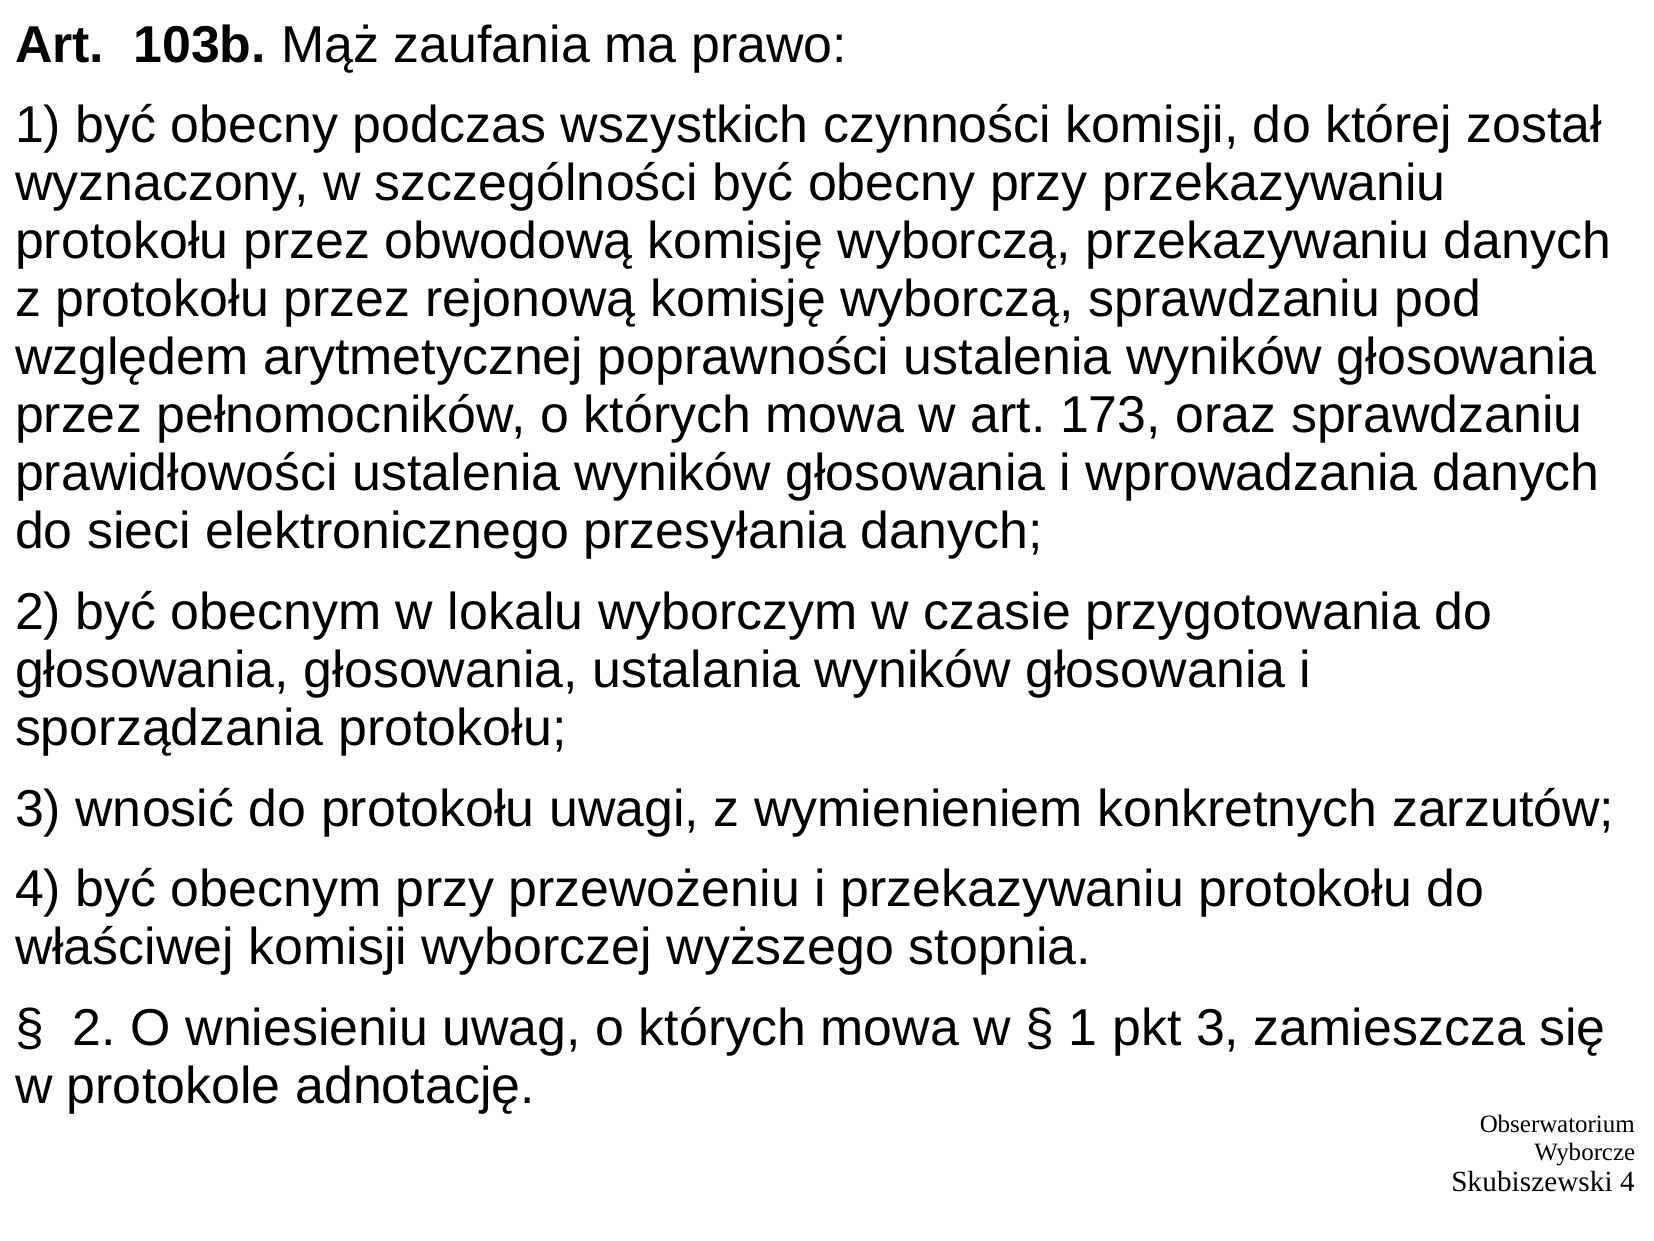

# Art. 103b. Mąż zaufania ma prawo:
1) być obecny podczas wszystkich czynności komisji, do której został wyznaczony, w szczególności być obecny przy przekazywaniu protokołu przez obwodową komisję wyborczą, przekazywaniu danych z protokołu przez rejonową komisję wyborczą, sprawdzaniu pod względem arytmetycznej poprawności ustalenia wyników głosowania przez pełnomocników, o których mowa w art. 173, oraz sprawdzaniu prawidłowości ustalenia wyników głosowania i wprowadzania danych do sieci elektronicznego przesyłania danych;
2) być obecnym w lokalu wyborczym w czasie przygotowania do głosowania, głosowania, ustalania wyników głosowania i sporządzania protokołu;
3) wnosić do protokołu uwagi, z wymienieniem konkretnych zarzutów;
4) być obecnym przy przewożeniu i przekazywaniu protokołu do właściwej komisji wyborczej wyższego stopnia.
§ 2. O wniesieniu uwag, o których mowa w § 1 pkt 3, zamieszcza się w protokole adnotację.
4